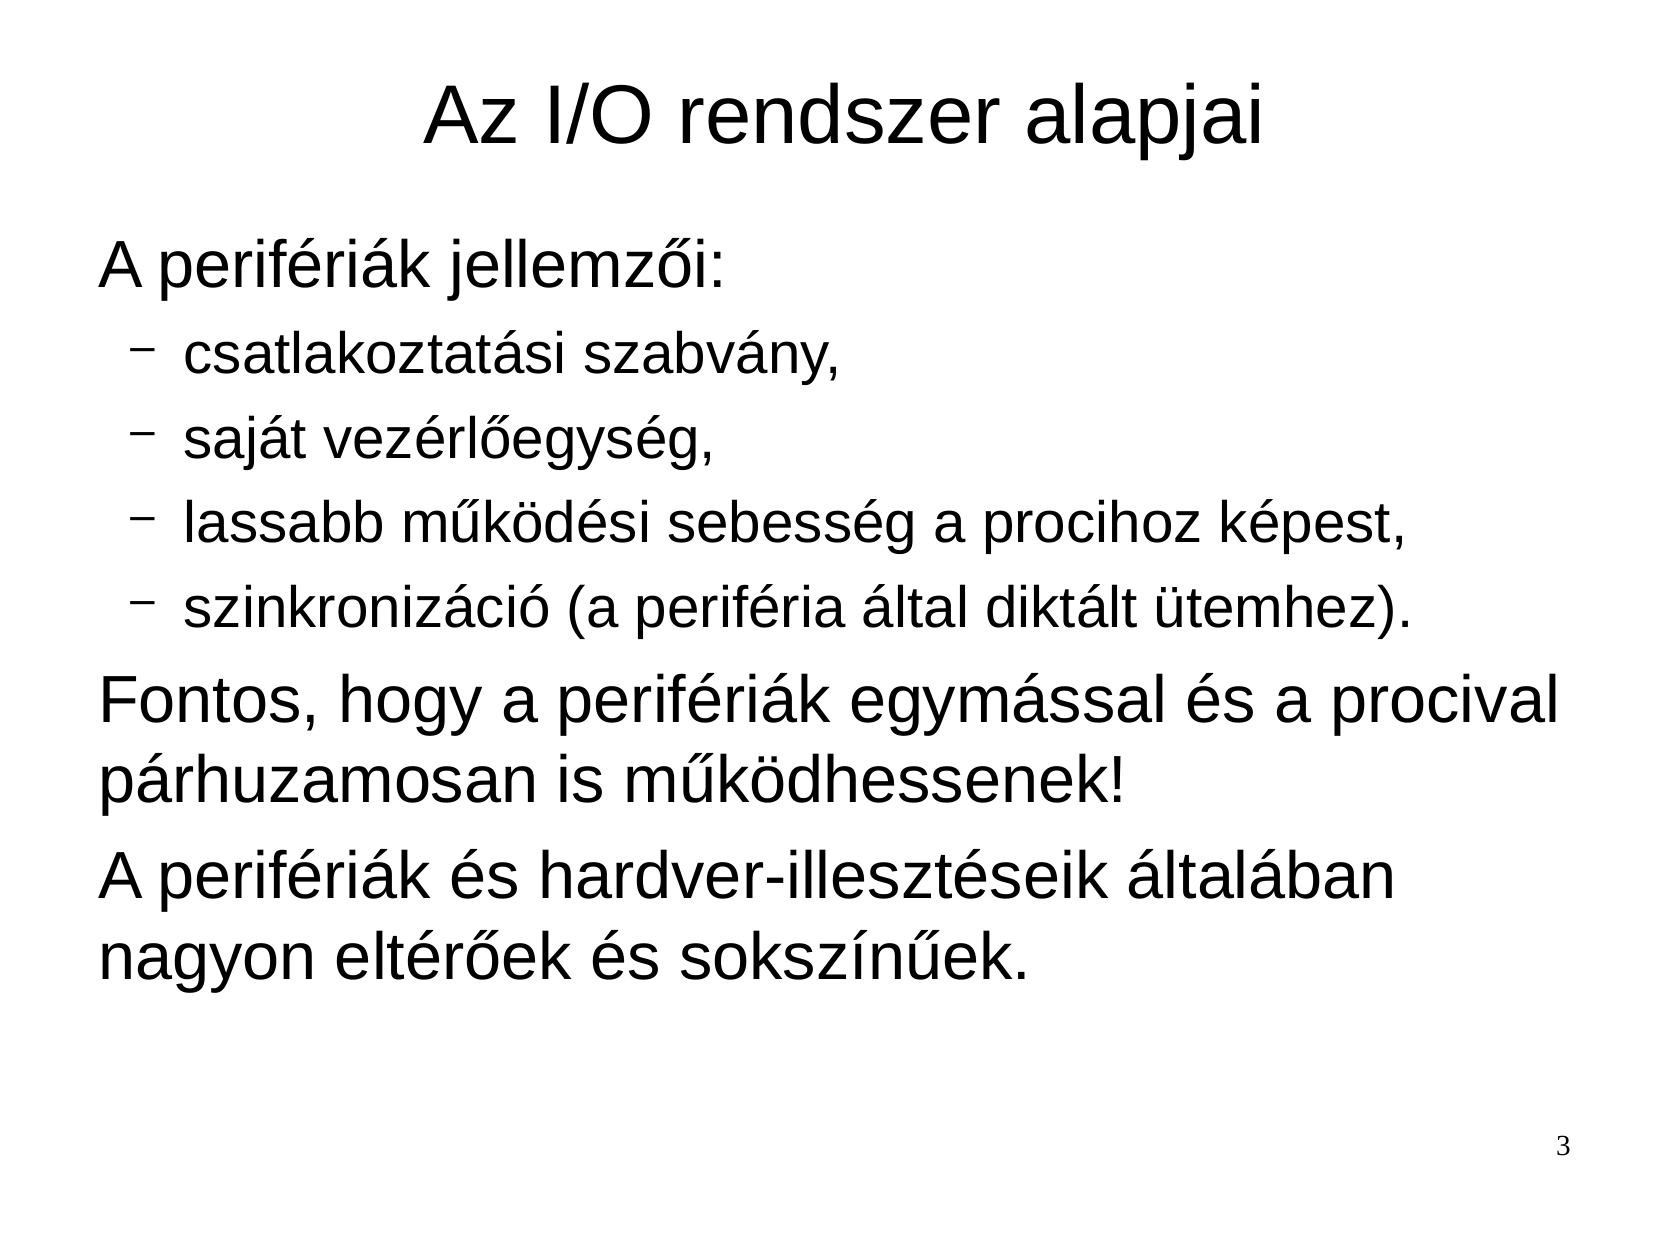

# Az I/O rendszer alapjai
A perifériák jellemzői:
csatlakoztatási szabvány,
saját vezérlőegység,
lassabb működési sebesség a procihoz képest,
szinkronizáció (a periféria által diktált ütemhez).
Fontos, hogy a perifériák egymással és a procival párhuzamosan is működhessenek!
A perifériák és hardver-illesztéseik általában nagyon eltérőek és sokszínűek.
3